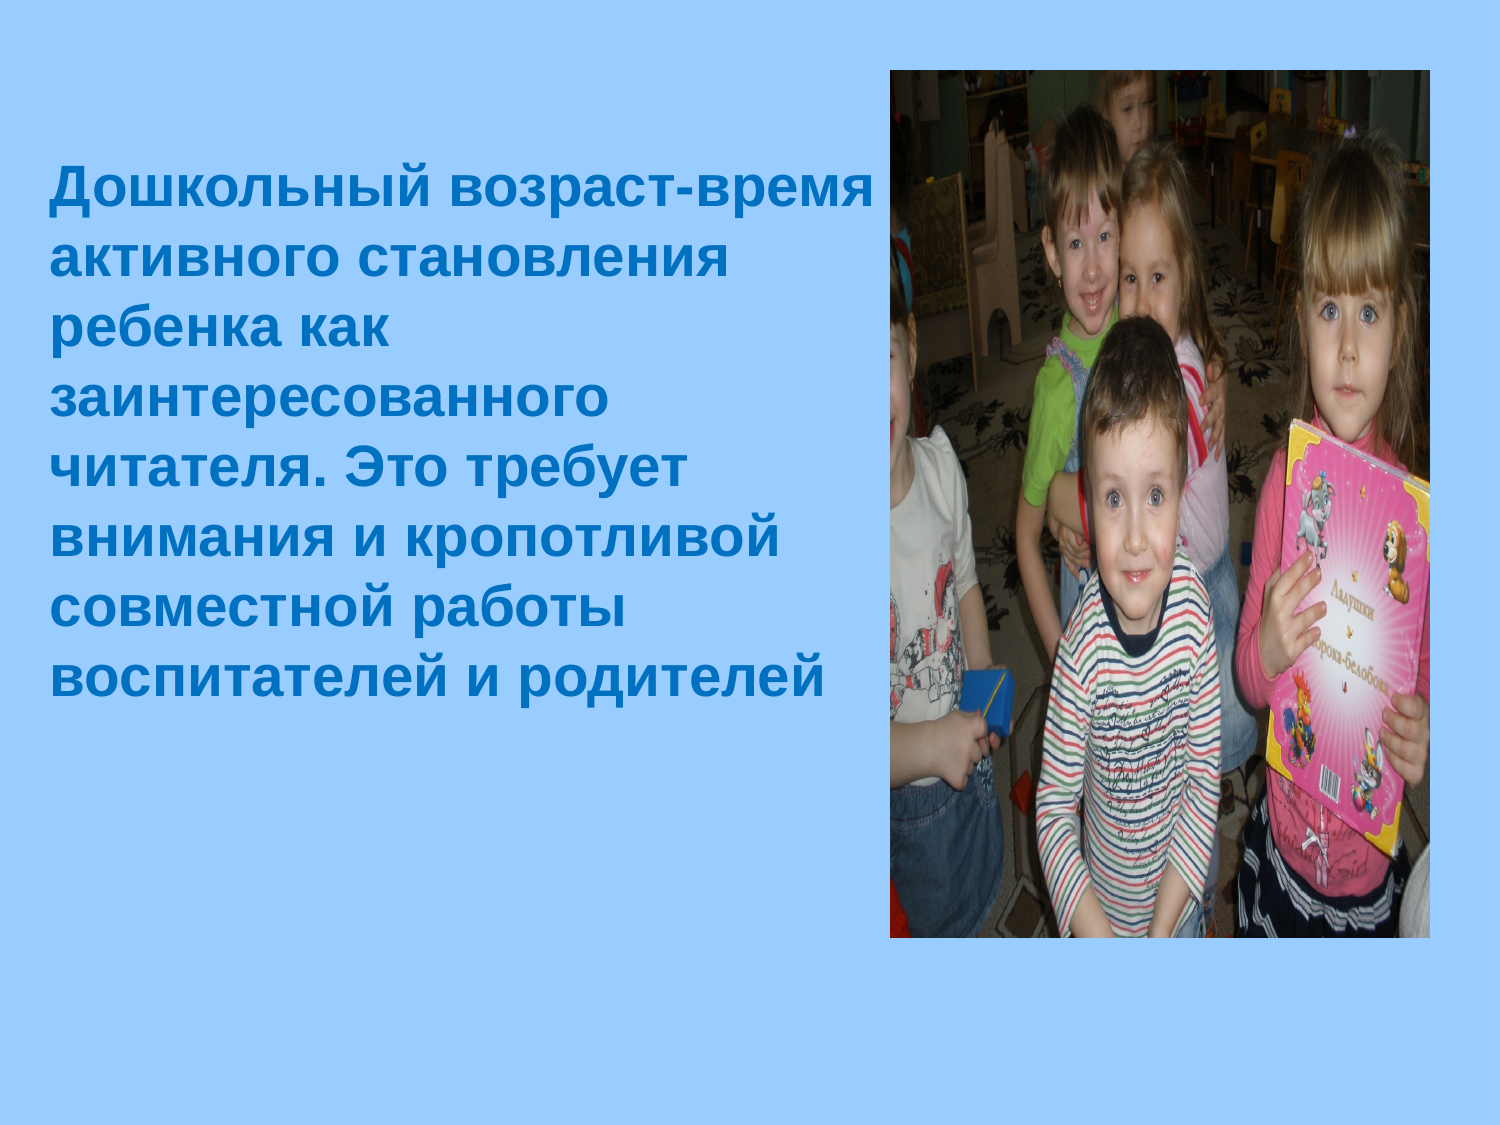

Дошкольный возраст-время активного становления ребенка как заинтересованного читателя. Это требует внимания и кропотливой совместной работы воспитателей и родителей